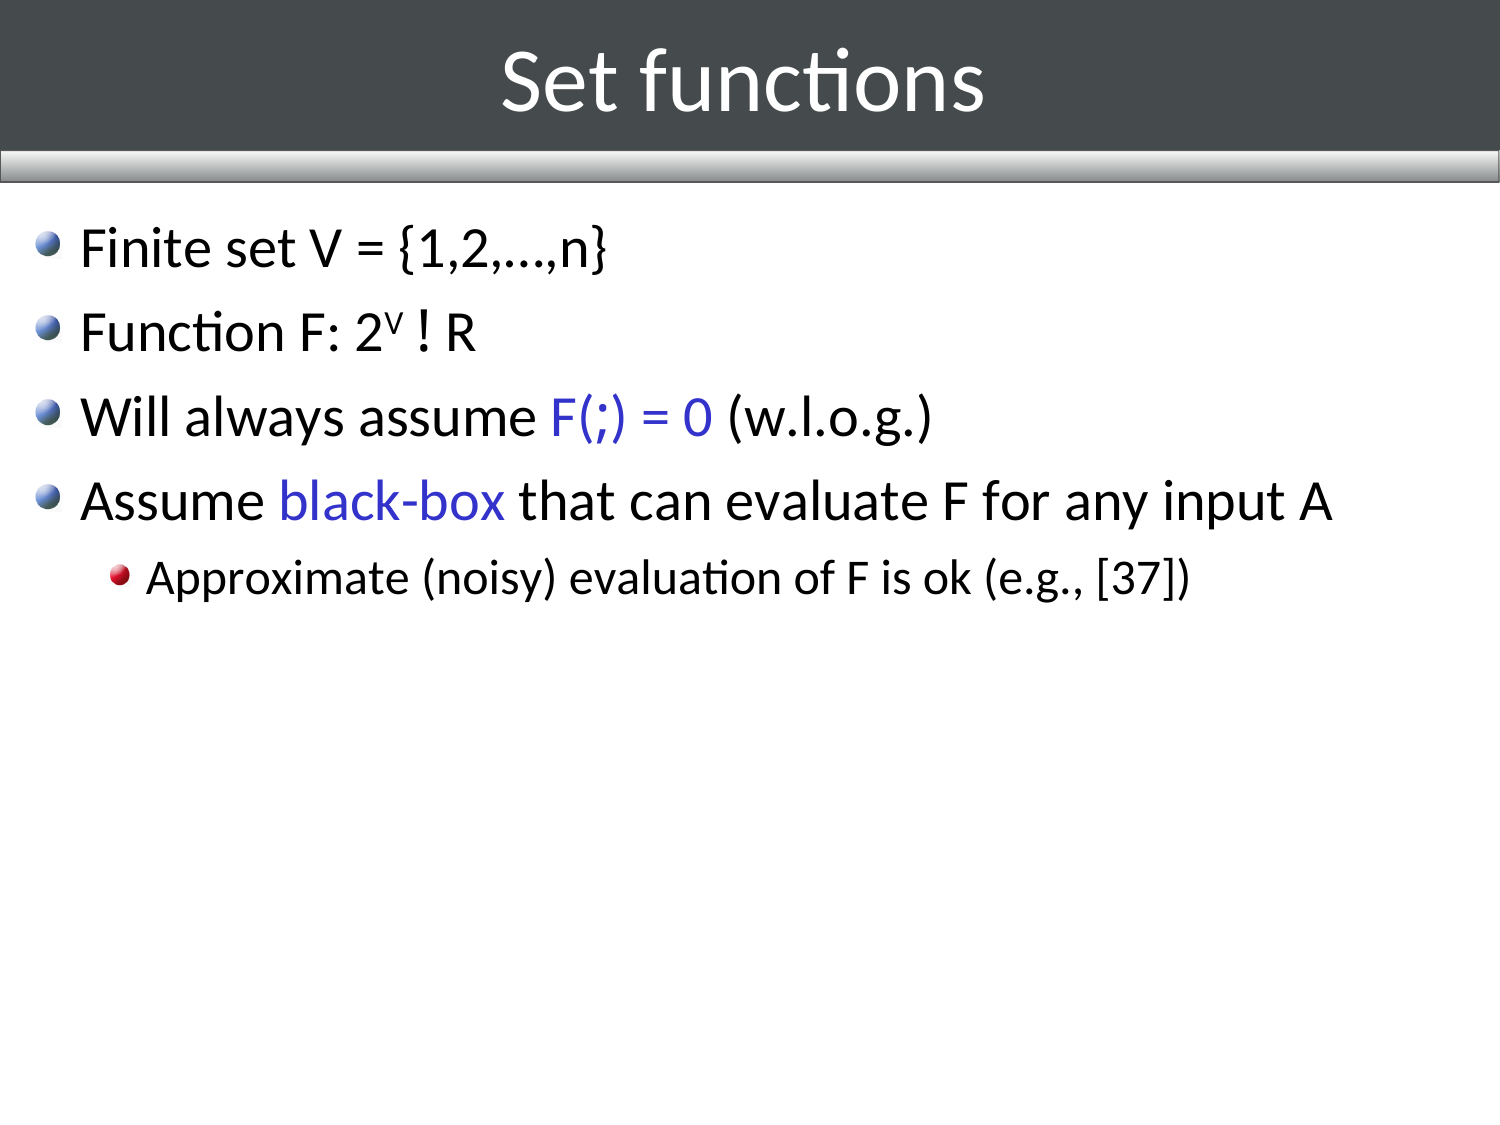

# Set functions
Finite set V = {1,2,…,n}
Function F: 2V ! R
Will always assume F(;) = 0 (w.l.o.g.)
Assume black-box that can evaluate F for any input A
Approximate (noisy) evaluation of F is ok (e.g., [37])